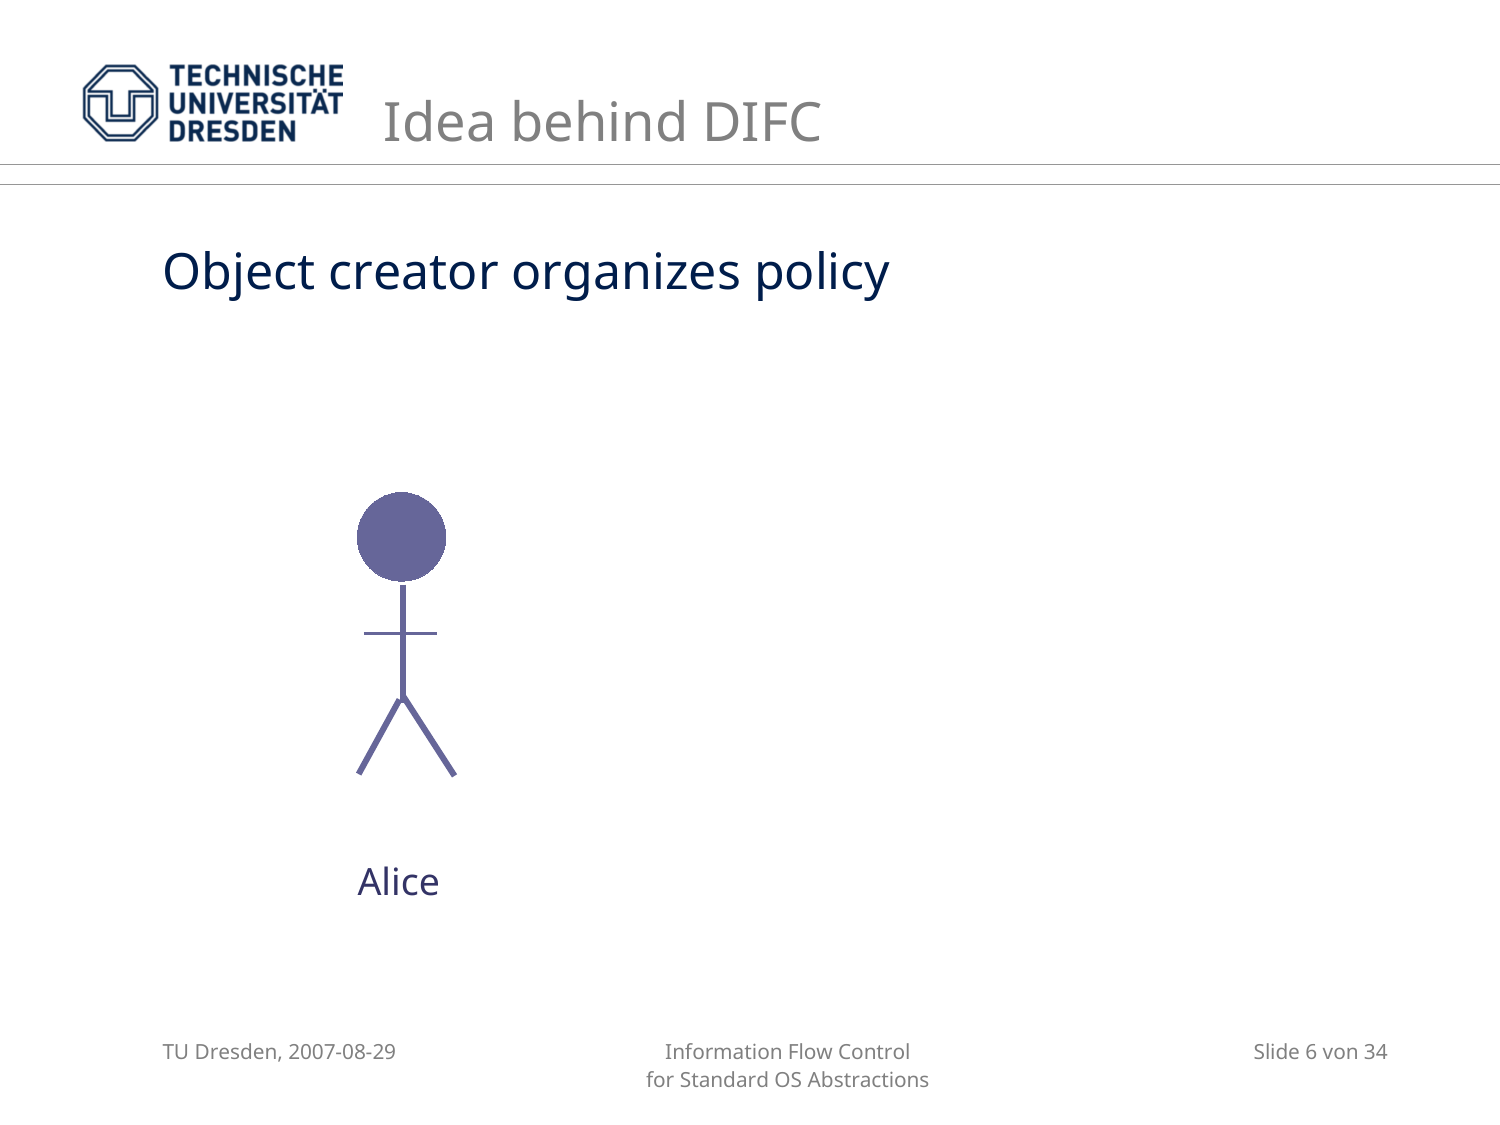

# Idea behind DIFC
Object creator organizes policy
Alice
Presentation Title
6